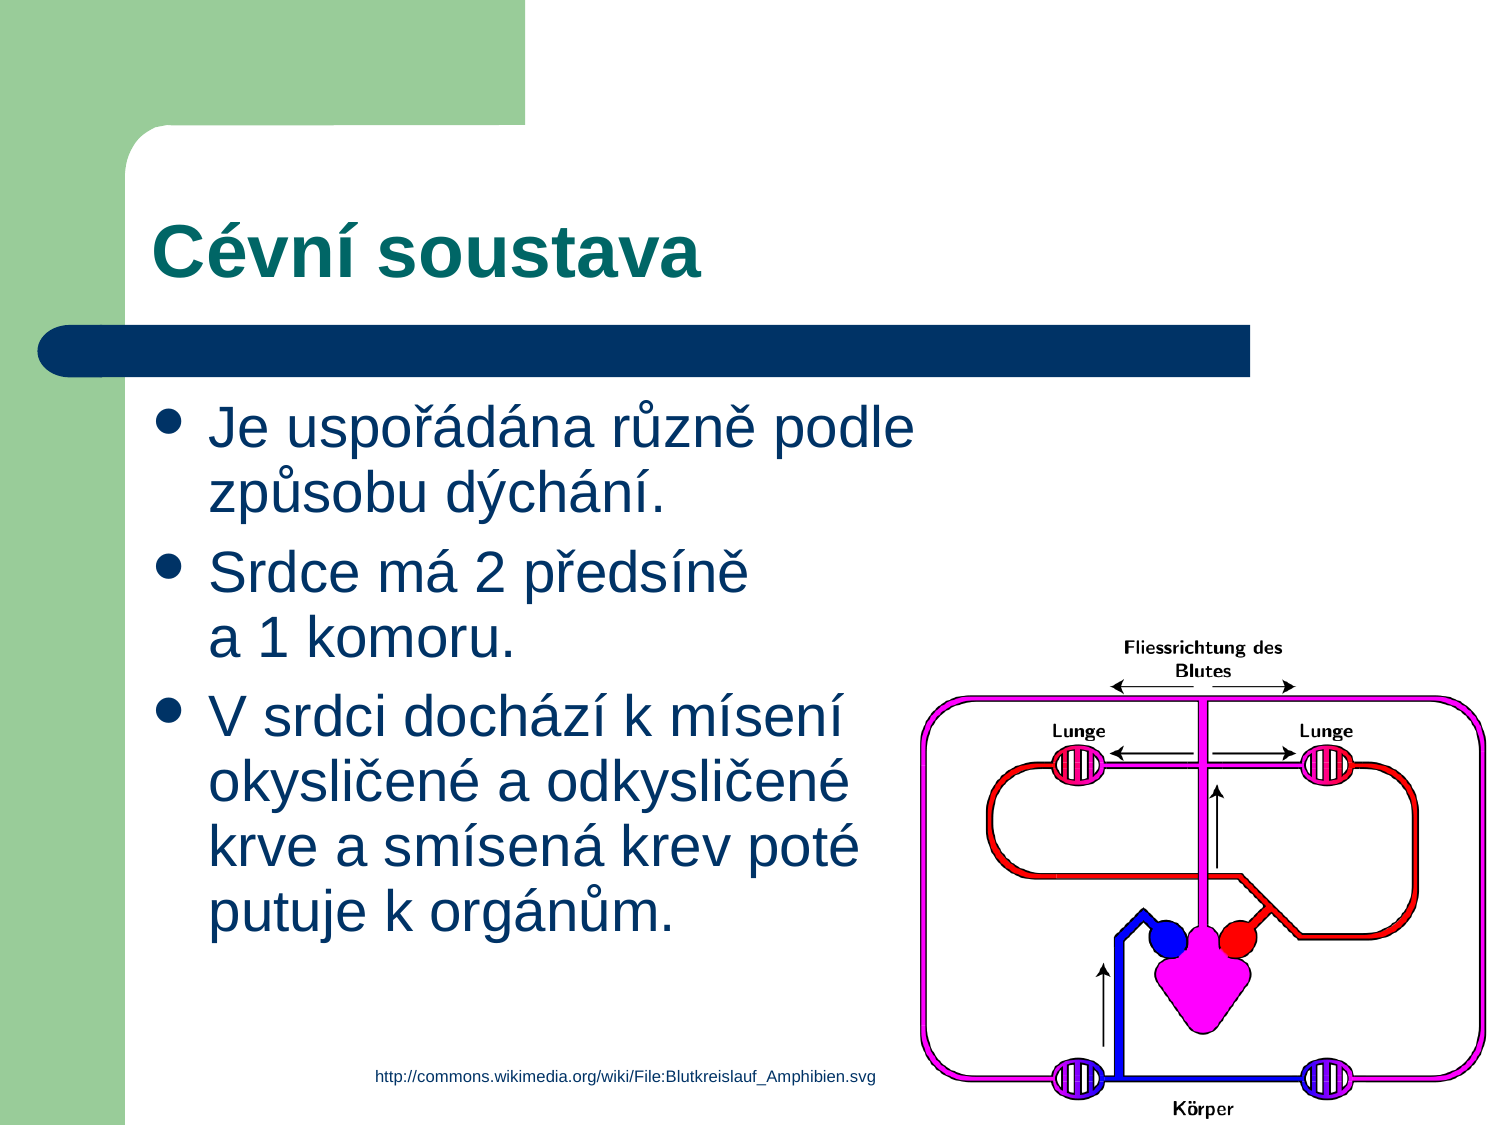

# Cévní soustava
Je uspořádána různě podle způsobu dýchání.
Srdce má 2 předsíně
a 1 komoru.
V srdci dochází k mísení okysličené a odkysličené krve a smísená krev poté putuje k orgánům.
http://commons.wikimedia.org/wiki/File:Blutkreislauf_Amphibien.svg